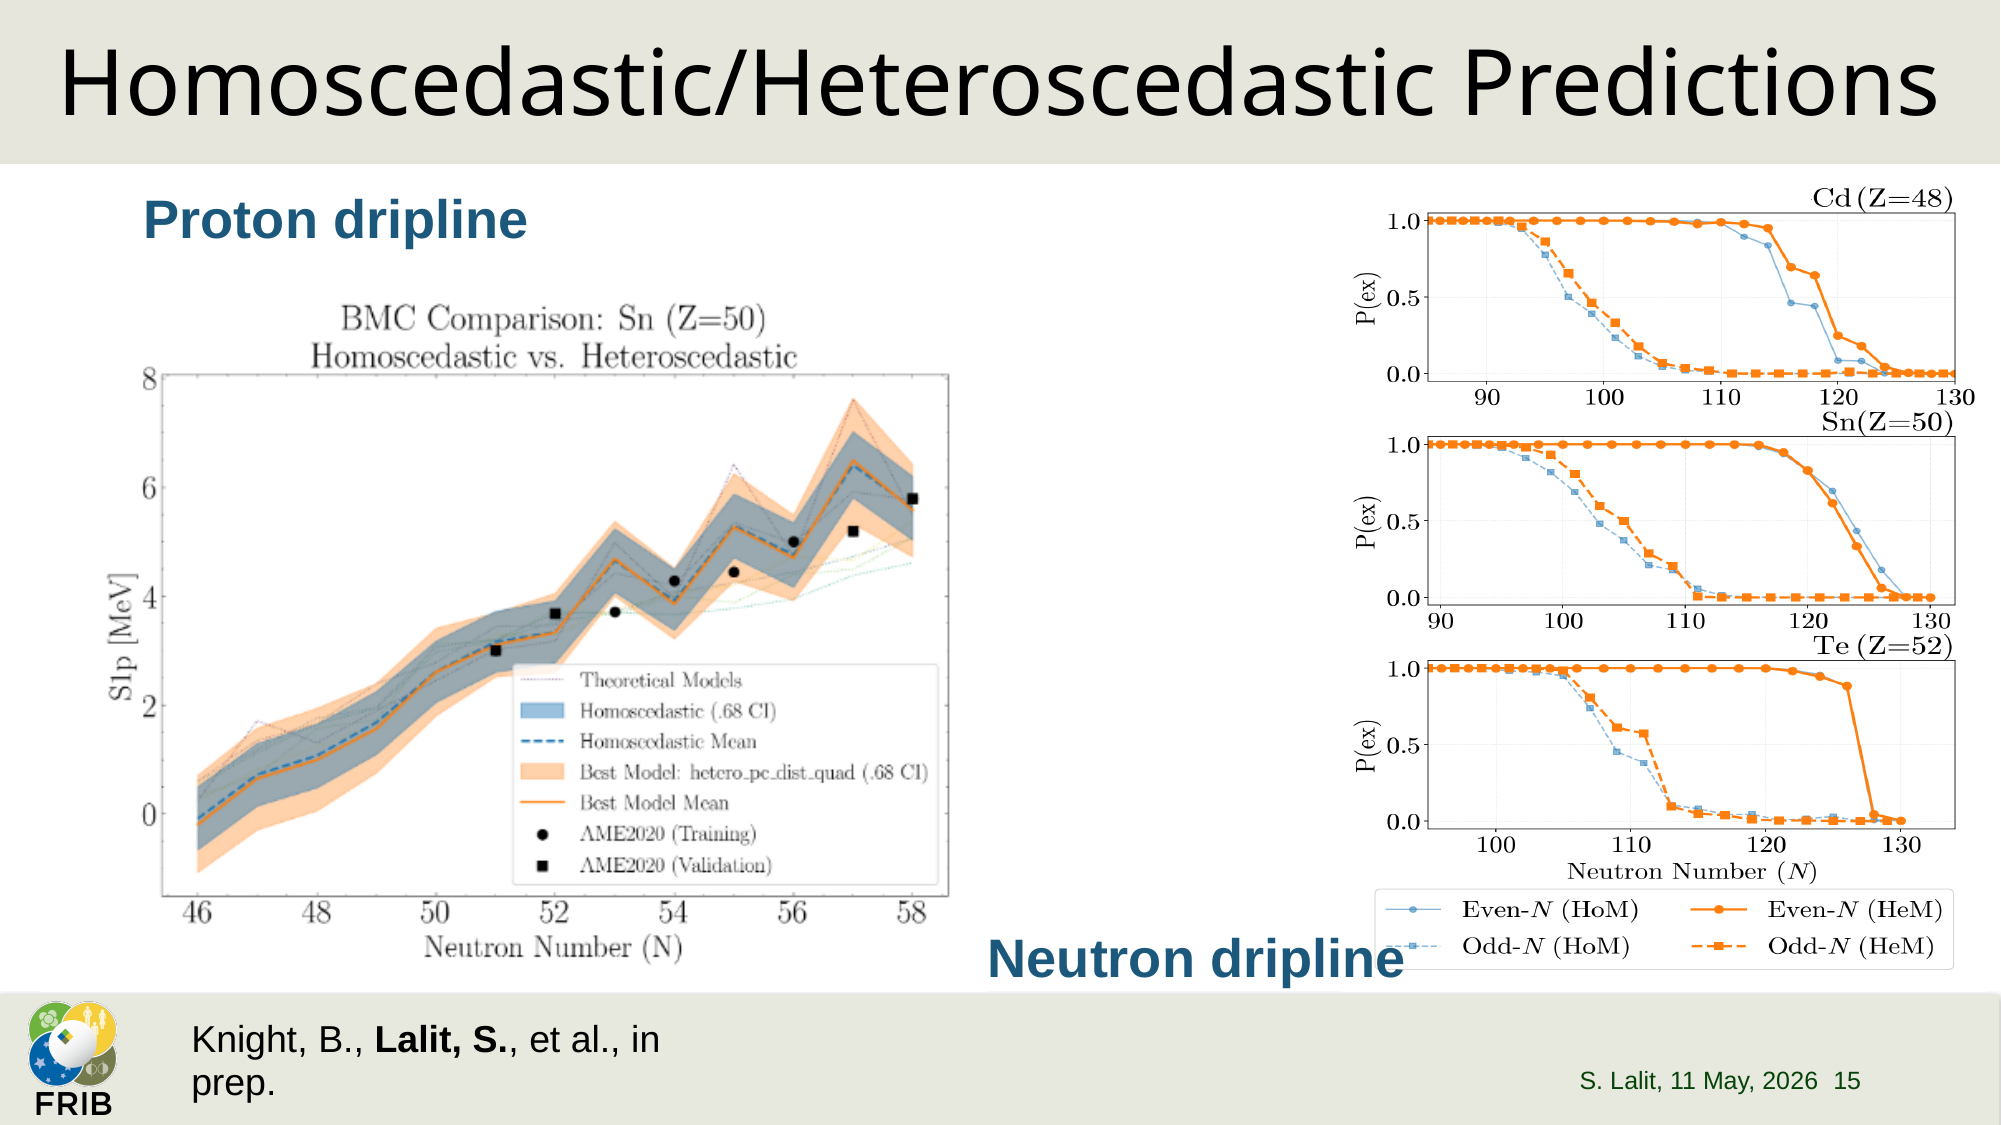

Homoscedastic/Heteroscedastic Predictions
Proton dripline
Neutron dripline
Knight, B., Lalit, S., et al., in prep.
S. Lalit, 11 May, 2026
15